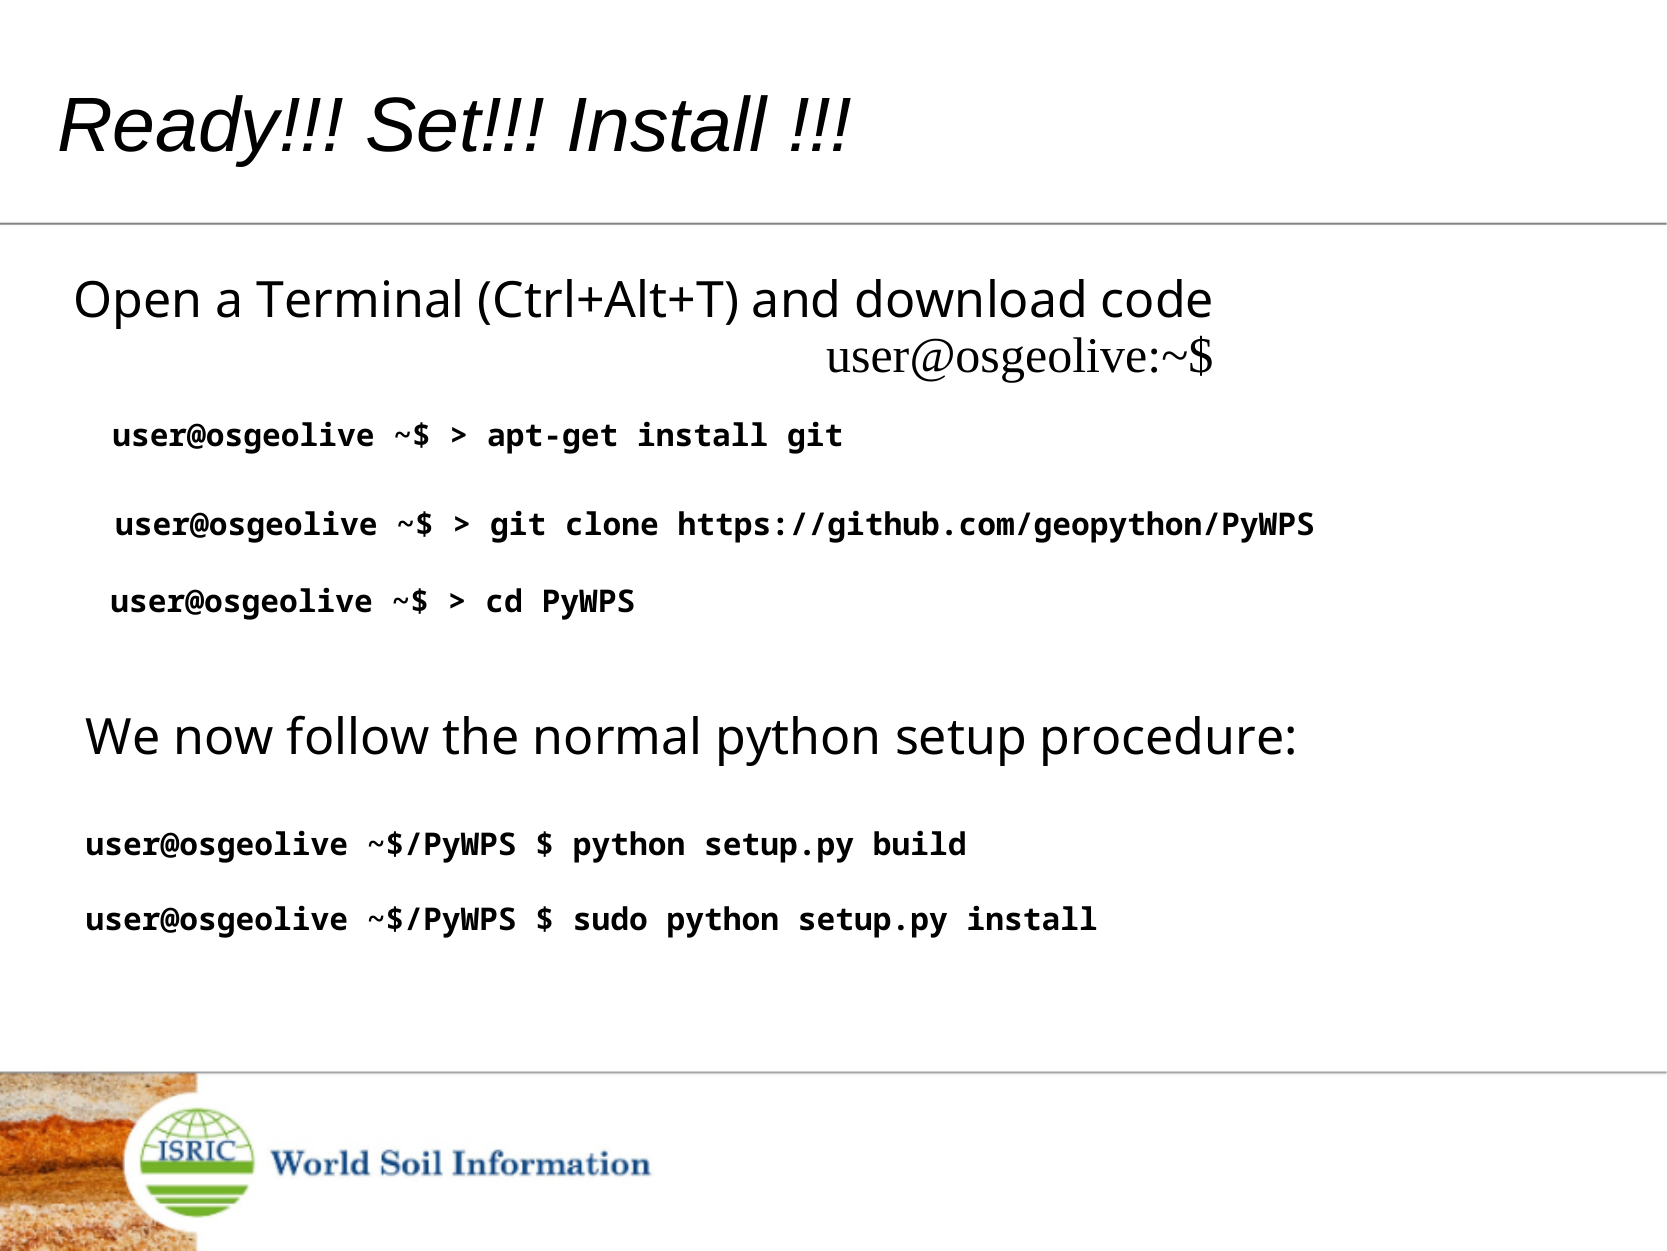

Ready!!! Set!!! Install !!!
Open a Terminal (Ctrl+Alt+T) and download code
user@osgeolive:~$
user@osgeolive ~$ > apt-get install git
user@osgeolive ~$ > git clone https://github.com/geopython/PyWPS
user@osgeolive ~$ > cd PyWPS
We now follow the normal python setup procedure:
user@osgeolive ~$/PyWPS $ python setup.py build
user@osgeolive ~$/PyWPS $ sudo python setup.py install
#